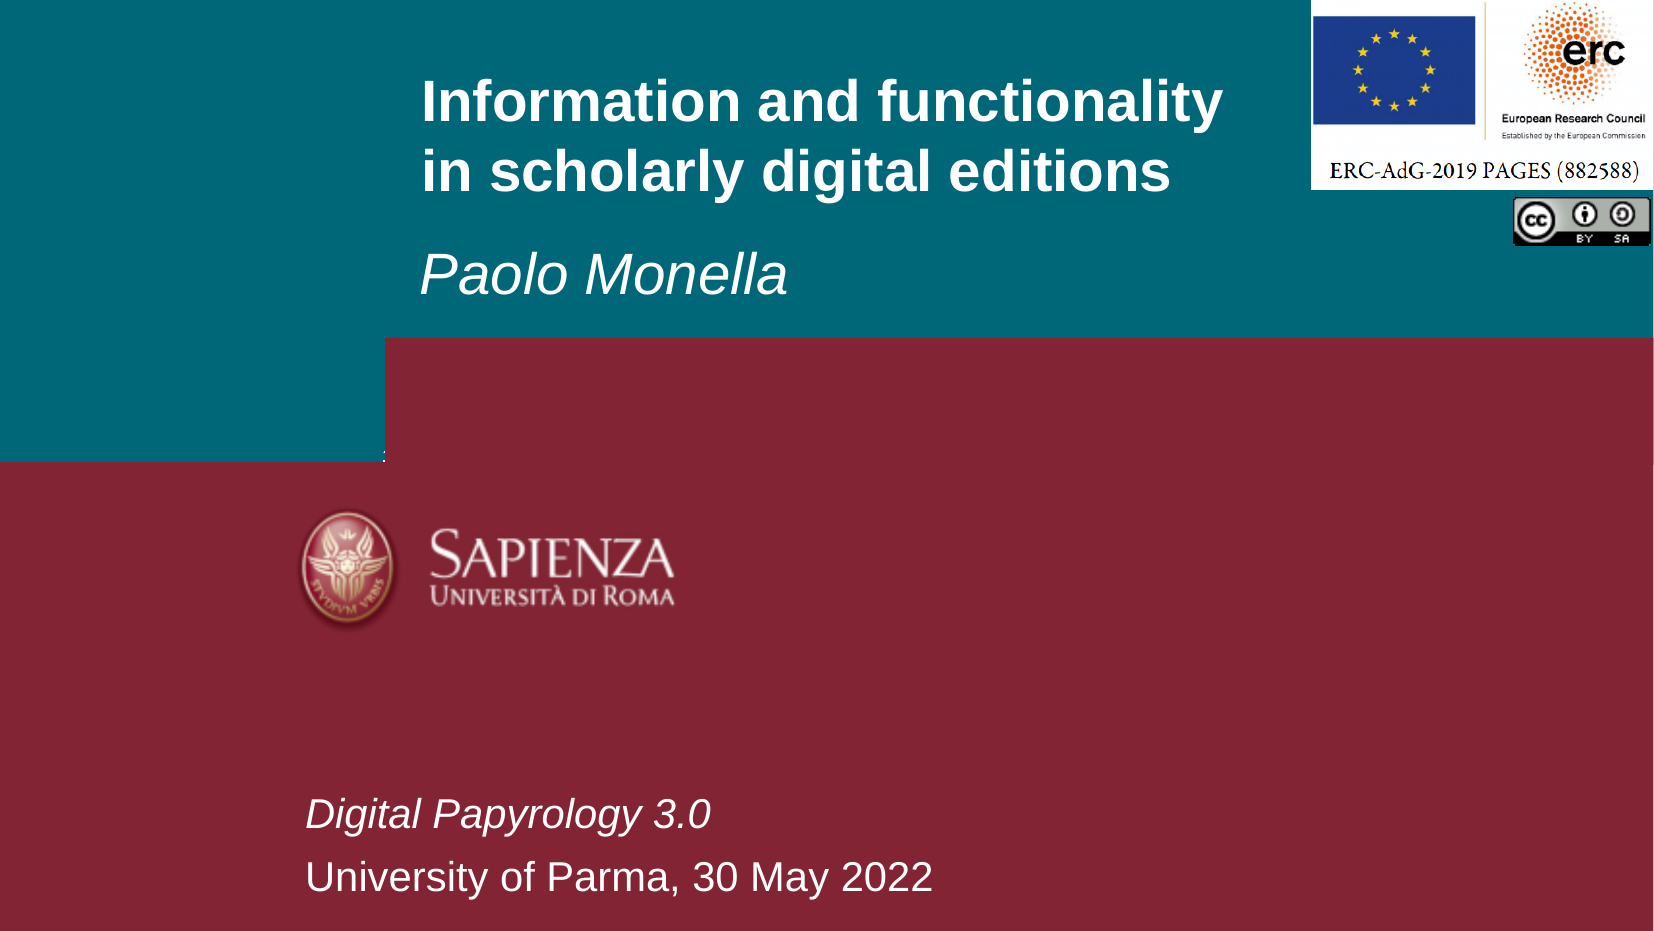

Information and functionality in scholarly digital editions
# Paolo Monella
Digital Papyrology 3.0
University of Parma, 30 May 2022